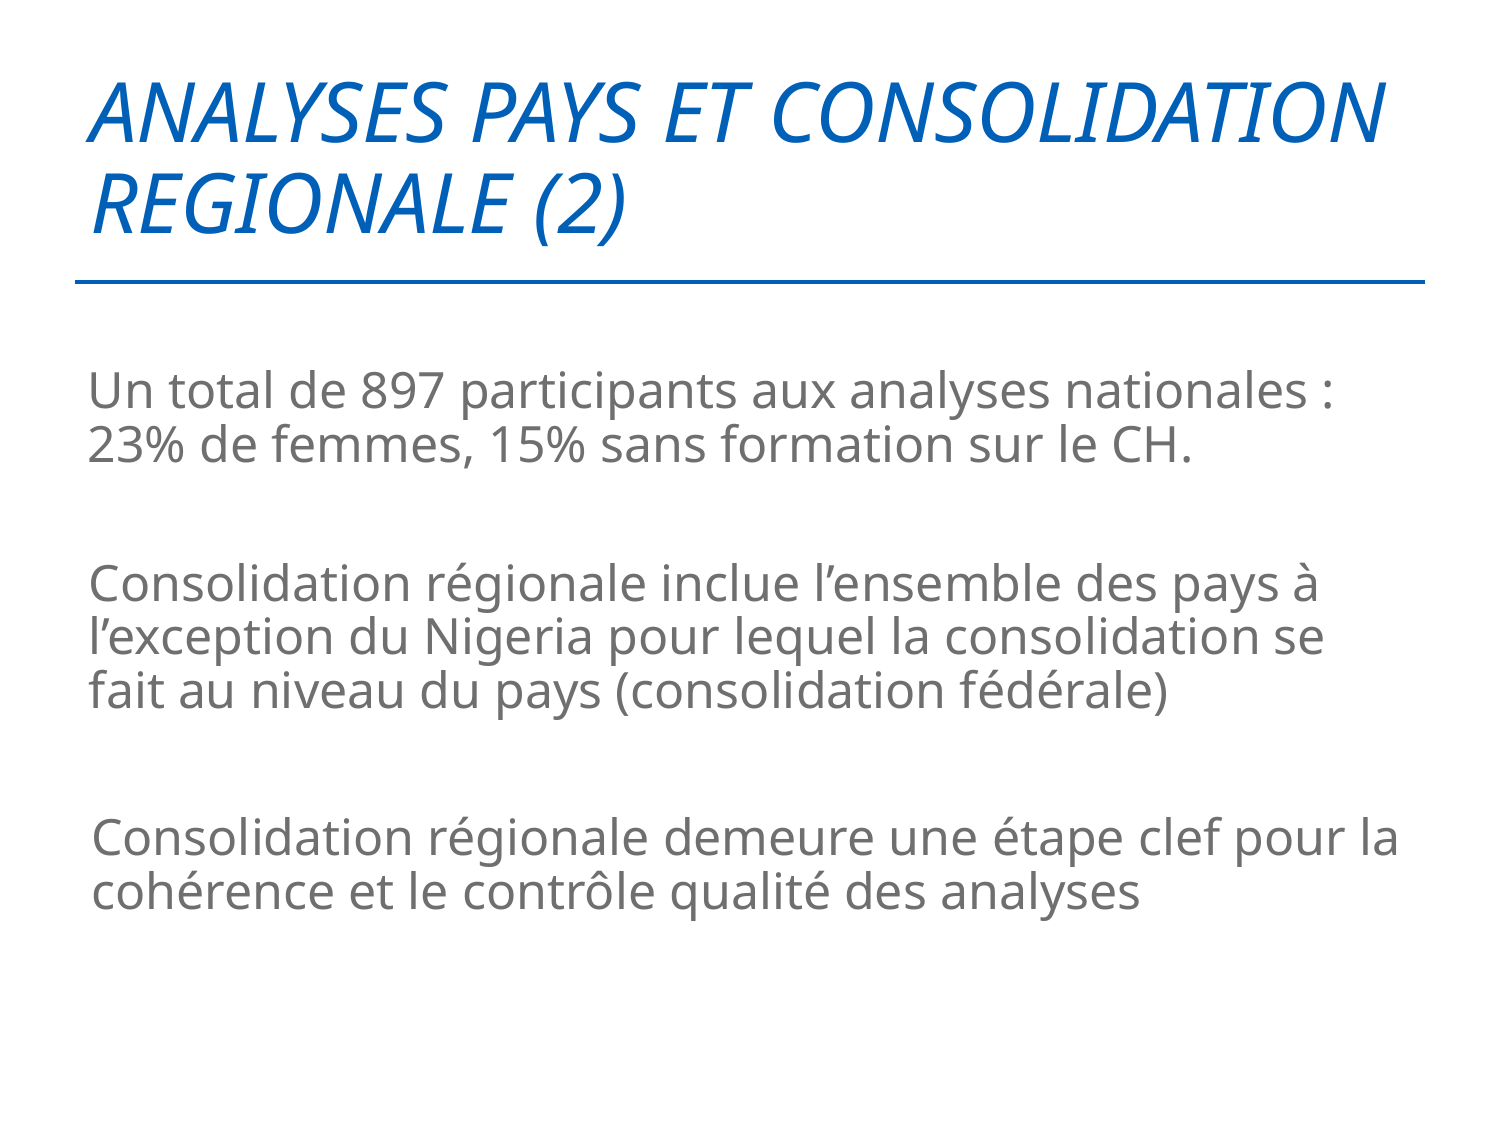

# ANALYSES PAYS ET CONSOLIDATION REGIONALE (2)
Un total de 897 participants aux analyses nationales : 23% de femmes, 15% sans formation sur le CH.
Consolidation régionale inclue l’ensemble des pays à l’exception du Nigeria pour lequel la consolidation se fait au niveau du pays (consolidation fédérale)
Consolidation régionale demeure une étape clef pour la cohérence et le contrôle qualité des analyses